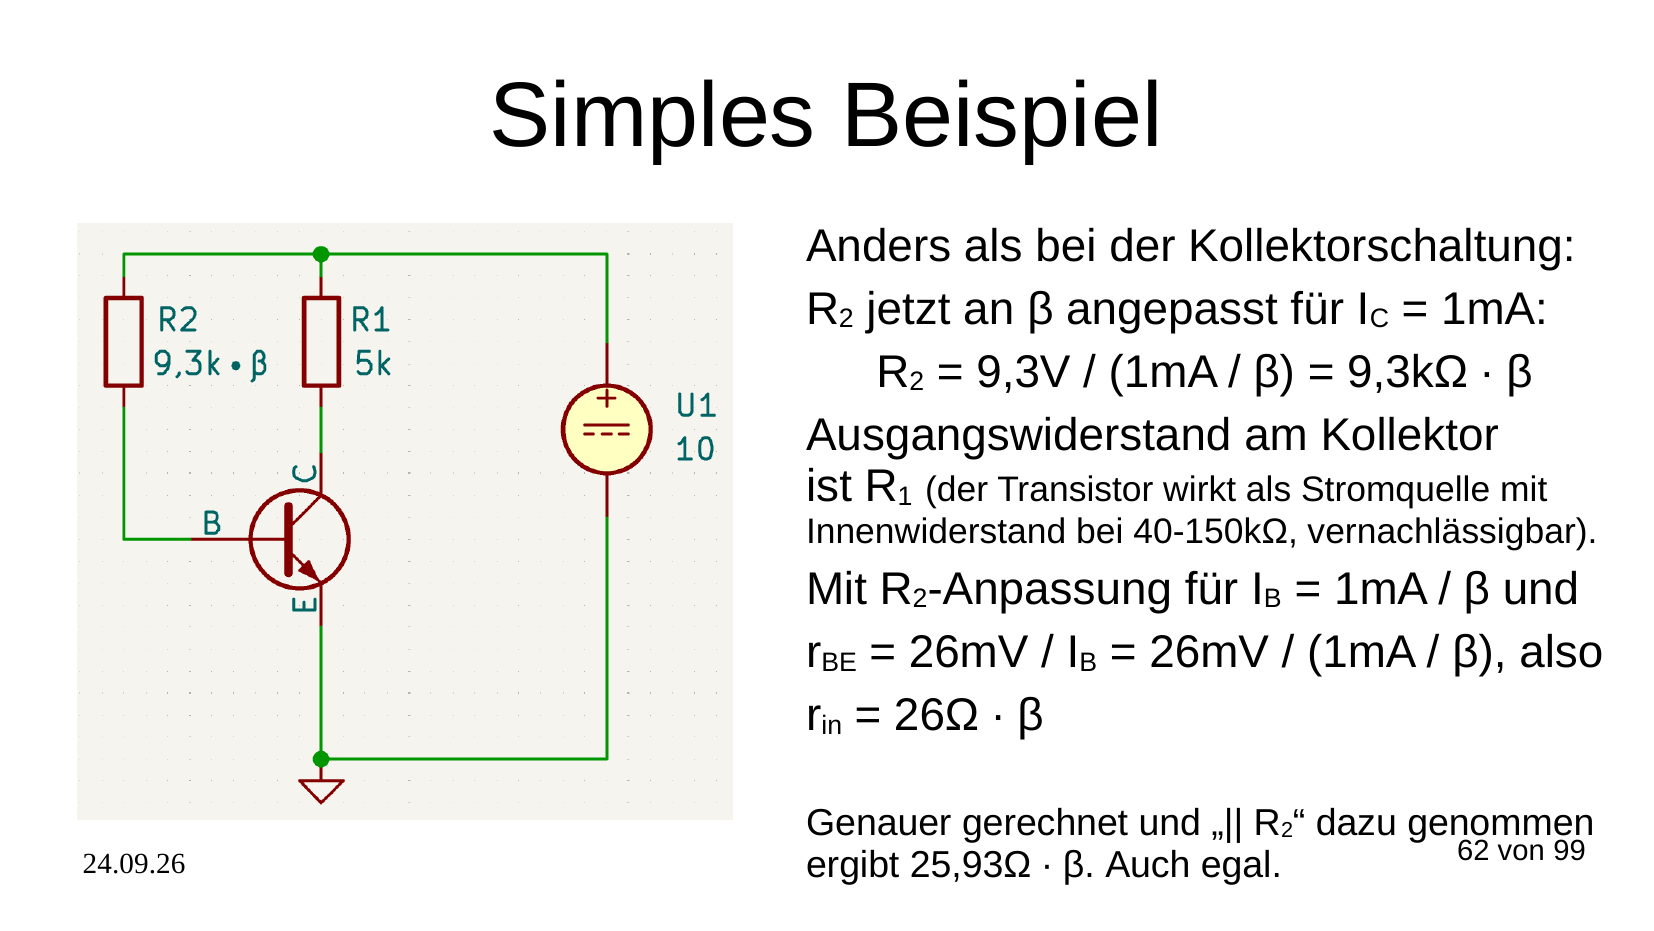

# Simples Beispiel
Anders als bei der Kollektorschaltung:
R2 jetzt an β angepasst für IC = 1mA:
R2 = 9,3V / (1mA / β) = 9,3kΩ ∙ β
Ausgangswiderstand am Kollektor
ist R1 (der Transistor wirkt als Stromquelle mit Innenwiderstand bei 40-150kΩ, vernachlässigbar).
Mit R2-Anpassung für IB = 1mA / β und
rBE = 26mV / IB = 26mV / (1mA / β), also
rin = 26Ω ∙ β
Genauer gerechnet und „|| R2“ dazu genommen ergibt 25,93Ω ∙ β. Auch egal.
62